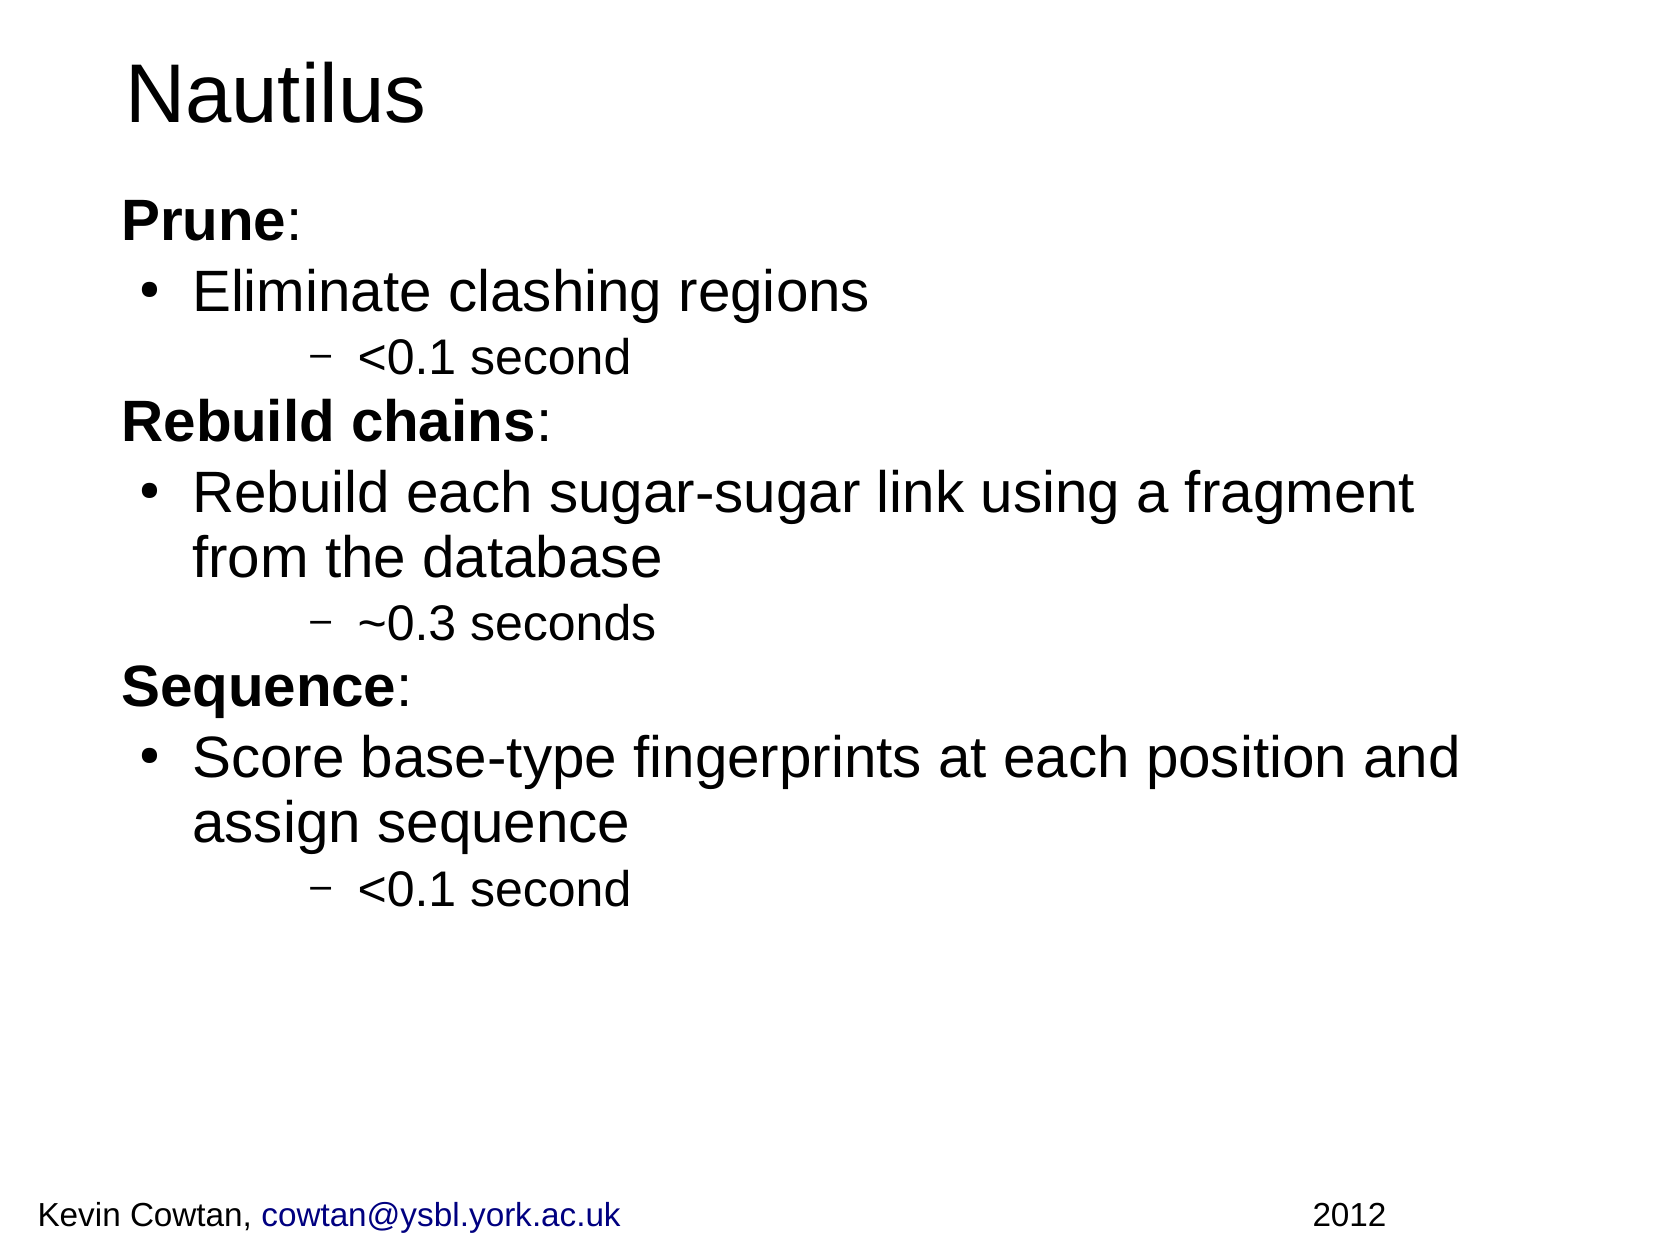

# Nautilus
Prune:
Eliminate clashing regions
<0.1 second
Rebuild chains:
Rebuild each sugar-sugar link using a fragment from the database
~0.3 seconds
Sequence:
Score base-type fingerprints at each position and assign sequence
<0.1 second